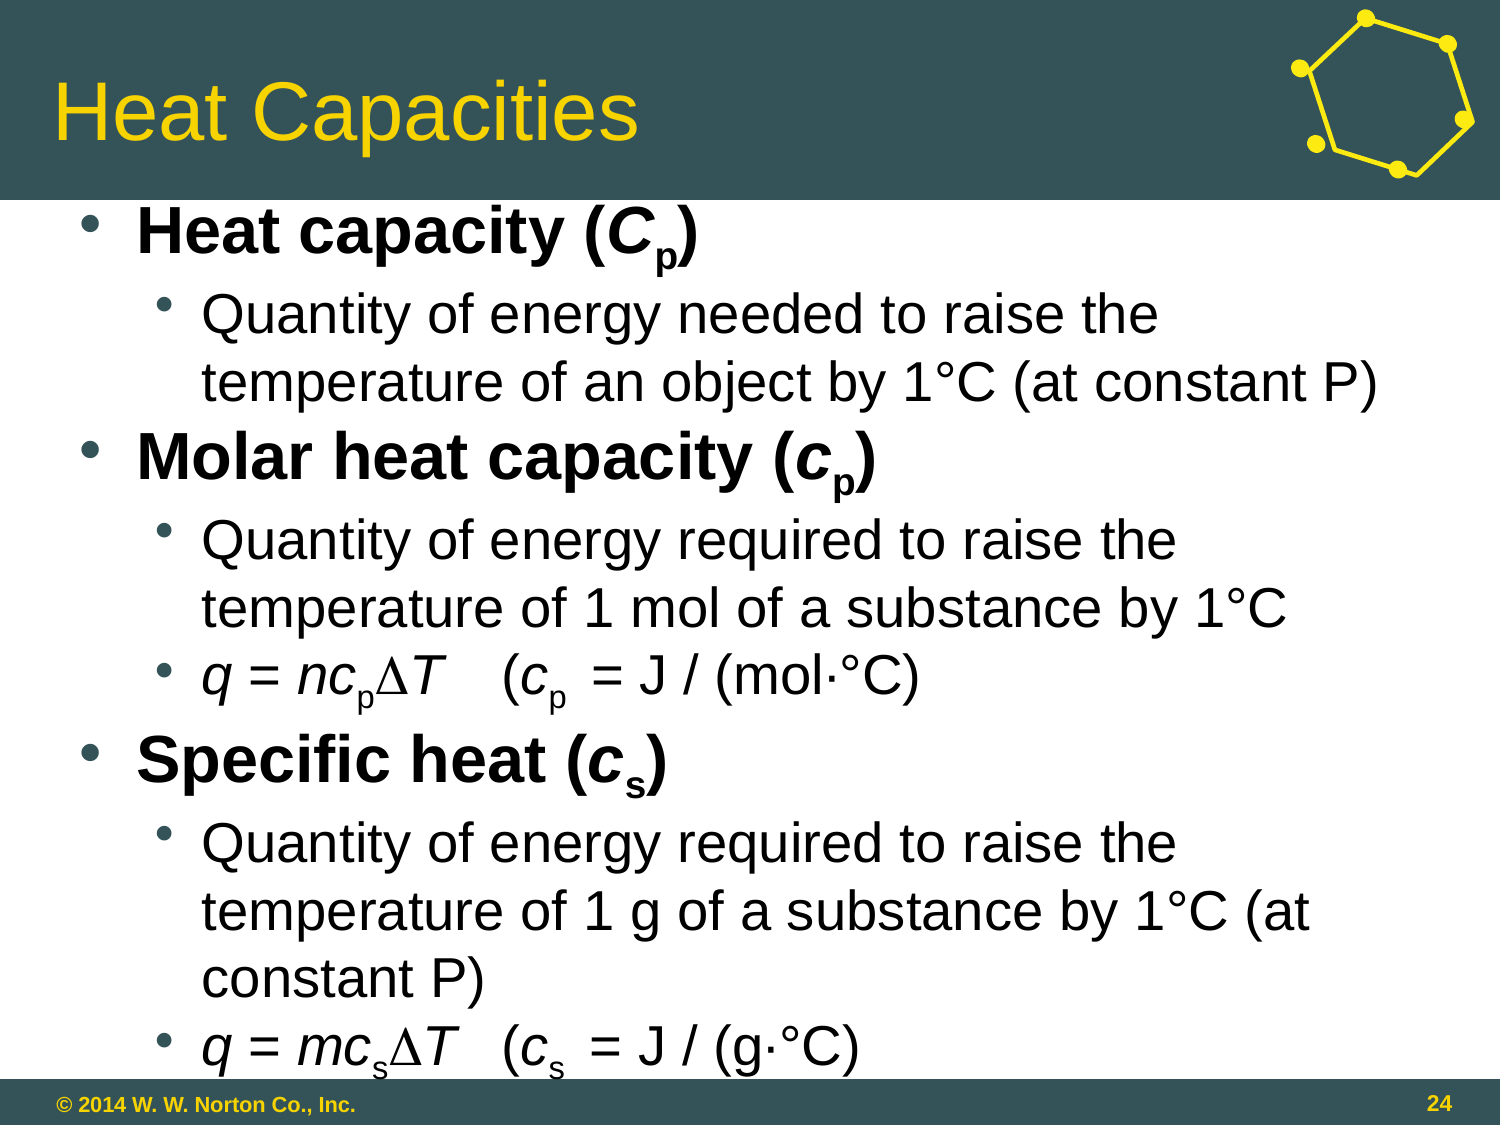

Heat Capacities
# Heat capacity (Cp)
Quantity of energy needed to raise the temperature of an object by 1°C (at constant P)
Molar heat capacity (cp)
Quantity of energy required to raise the temperature of 1 mol of a substance by 1°C
q = ncpT	(cp = J / (mol·°C)
Specific heat (cs)
Quantity of energy required to raise the temperature of 1 g of a substance by 1°C (at constant P)
q = mcsT	(cs = J / (g·°C)